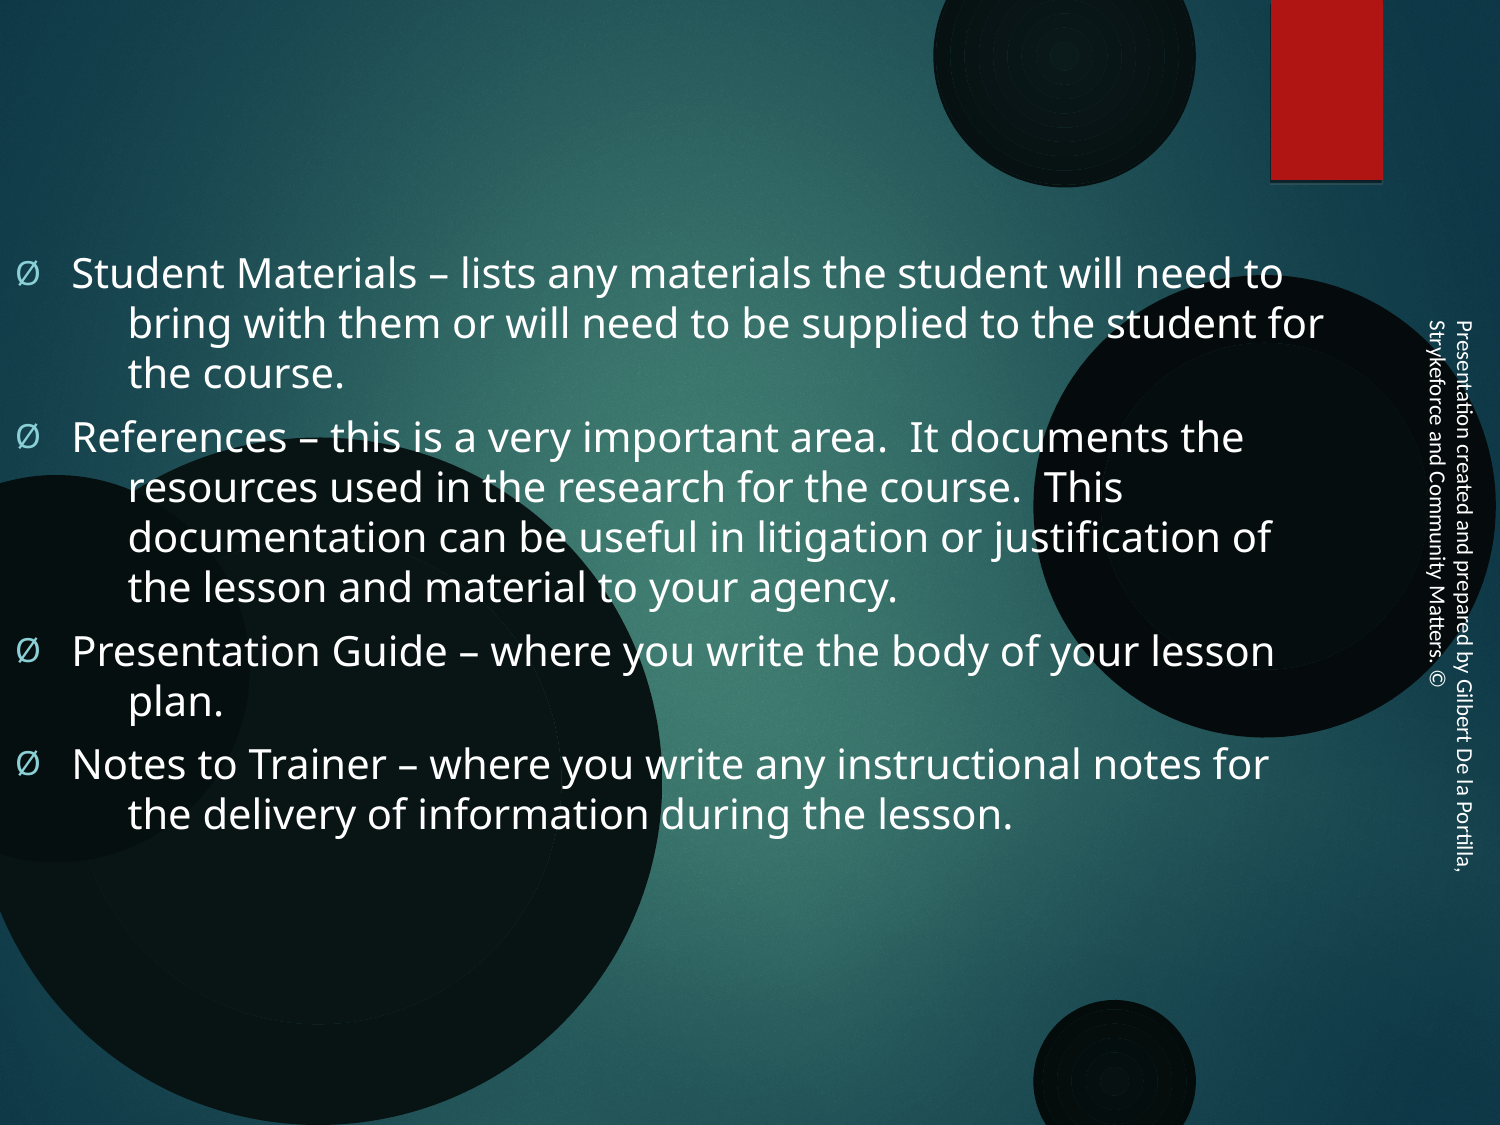

# Student Materials – lists any materials the student will need to bring with them or will need to be supplied to the student for the course.
References – this is a very important area. It documents the resources used in the research for the course. This documentation can be useful in litigation or justification of the lesson and material to your agency.
Presentation Guide – where you write the body of your lesson plan.
Notes to Trainer – where you write any instructional notes for the delivery of information during the lesson.
Presentation created and prepared by Gilbert De la Portilla, Strykeforce and Community Matters. ©